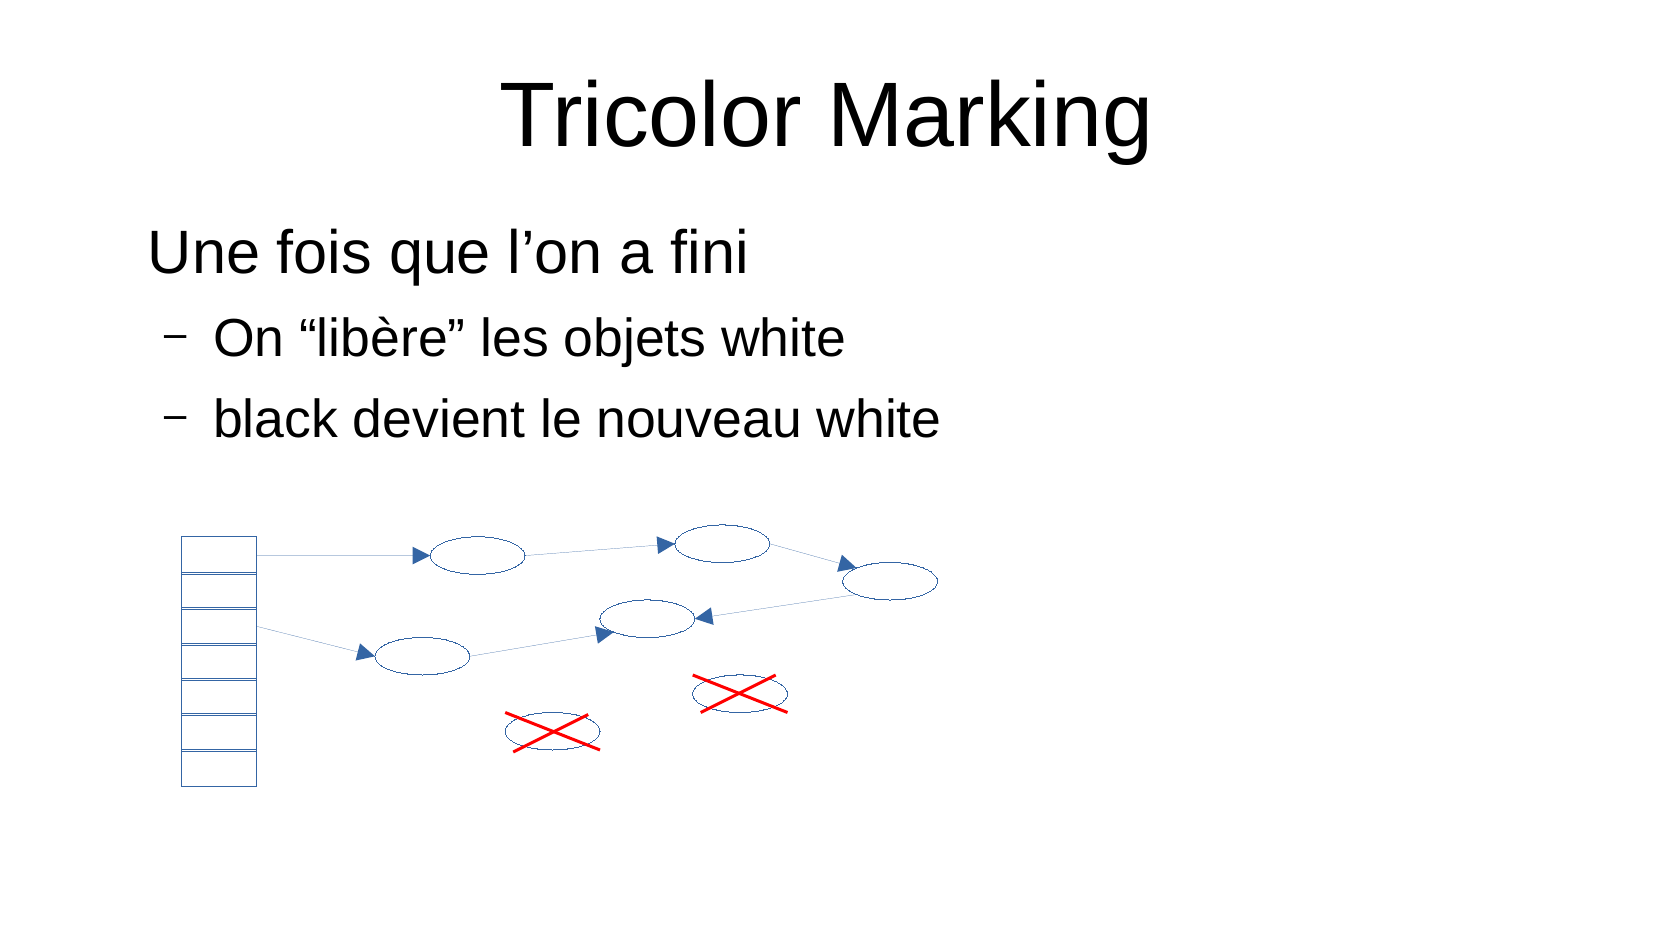

# Tricolor Marking
Une fois que l’on a fini
On “libère” les objets white
black devient le nouveau white